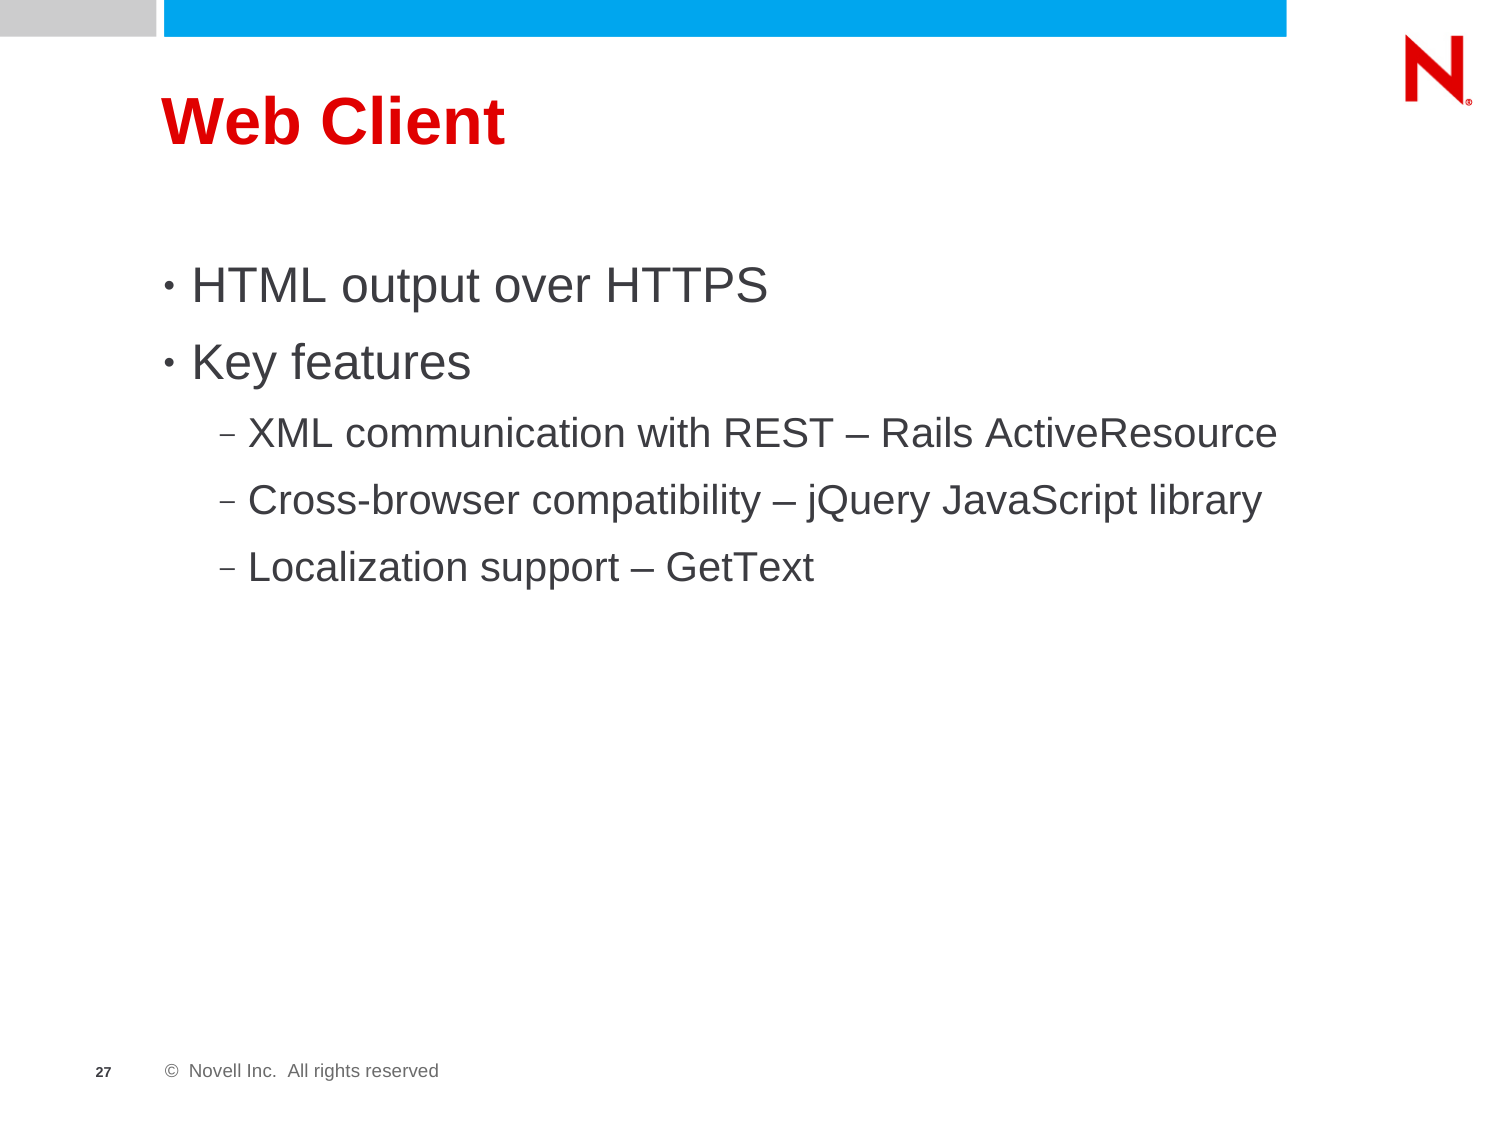

# Web Client
HTML output over HTTPS
Key features
XML communication with REST – Rails ActiveResource
Cross-browser compatibility – jQuery JavaScript library
Localization support – GetText